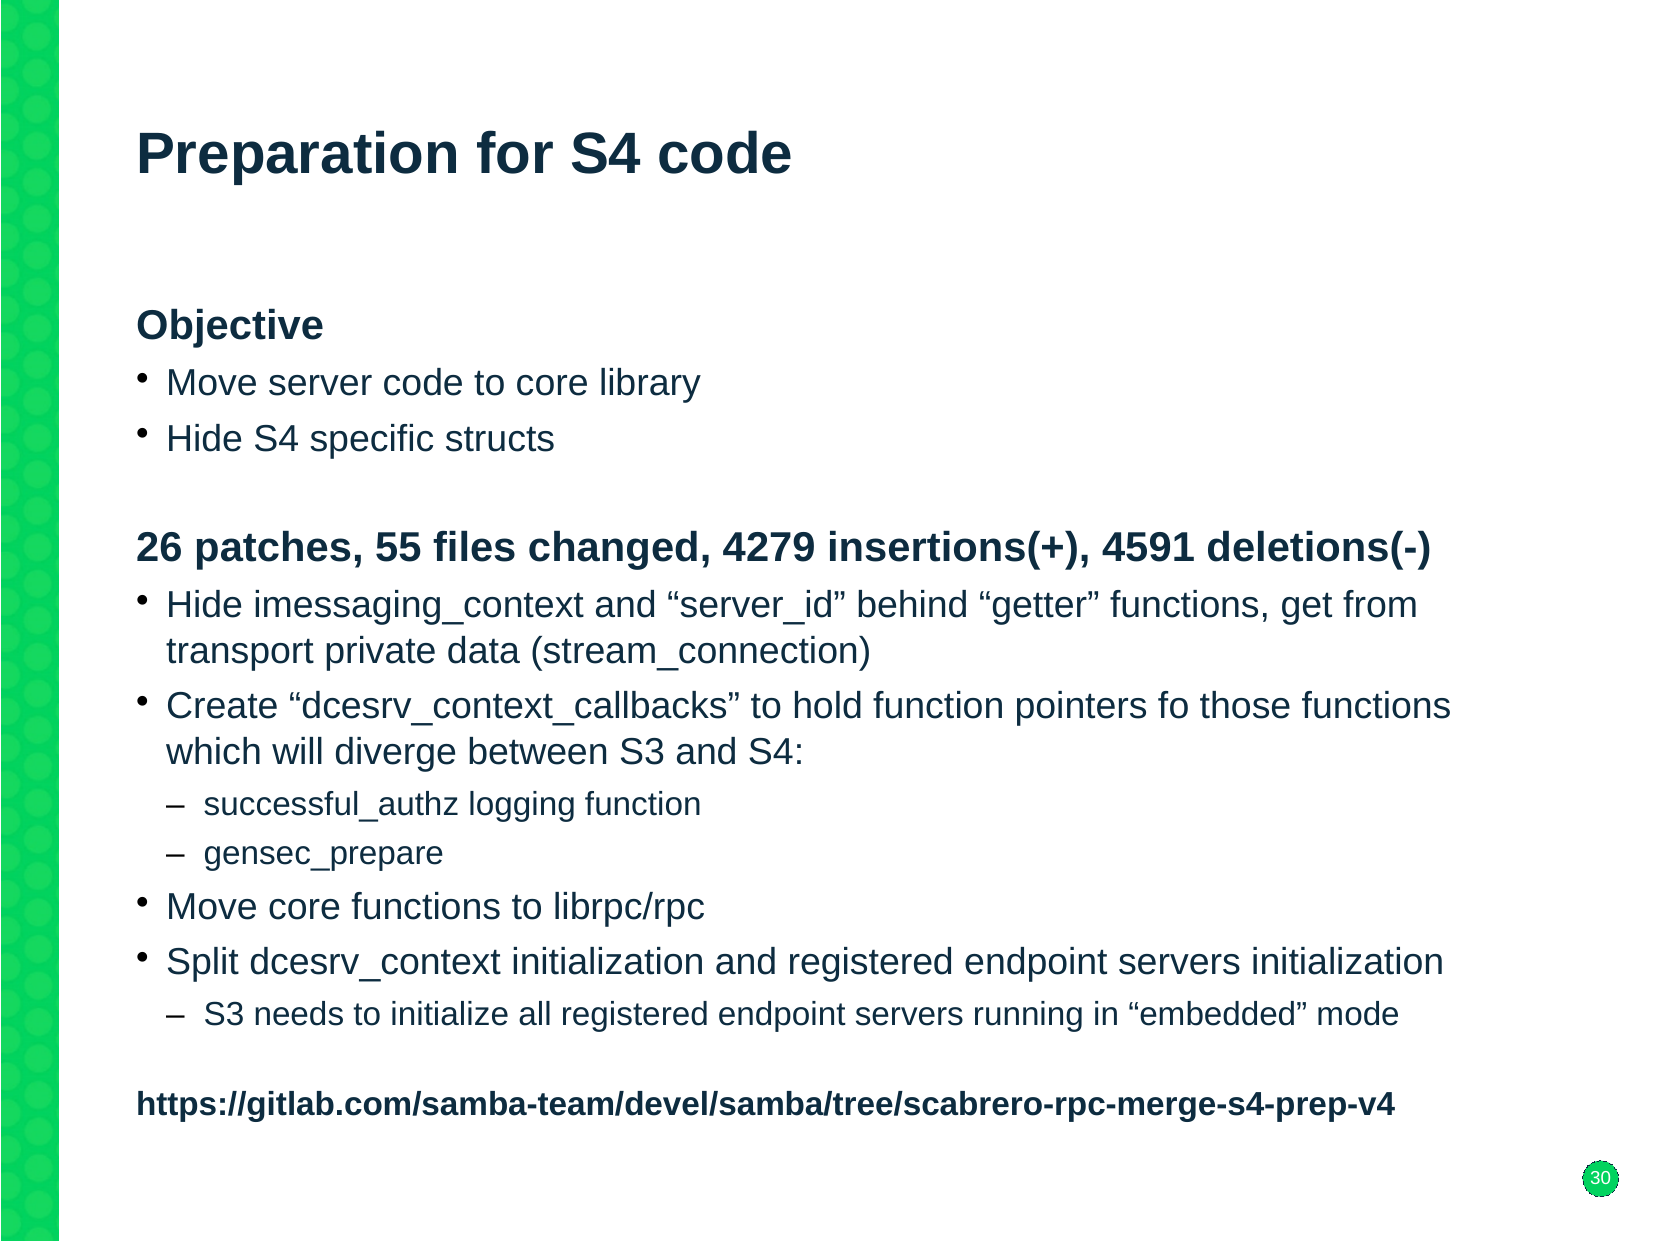

# Preparation for S4 code
Objective
Move server code to core library
Hide S4 specific structs
26 patches, 55 files changed, 4279 insertions(+), 4591 deletions(-)
Hide imessaging_context and “server_id” behind “getter” functions, get from transport private data (stream_connection)
Create “dcesrv_context_callbacks” to hold function pointers fo those functions which will diverge between S3 and S4:
successful_authz logging function
gensec_prepare
Move core functions to librpc/rpc
Split dcesrv_context initialization and registered endpoint servers initialization
S3 needs to initialize all registered endpoint servers running in “embedded” mode
https://gitlab.com/samba-team/devel/samba/tree/scabrero-rpc-merge-s4-prep-v4
30